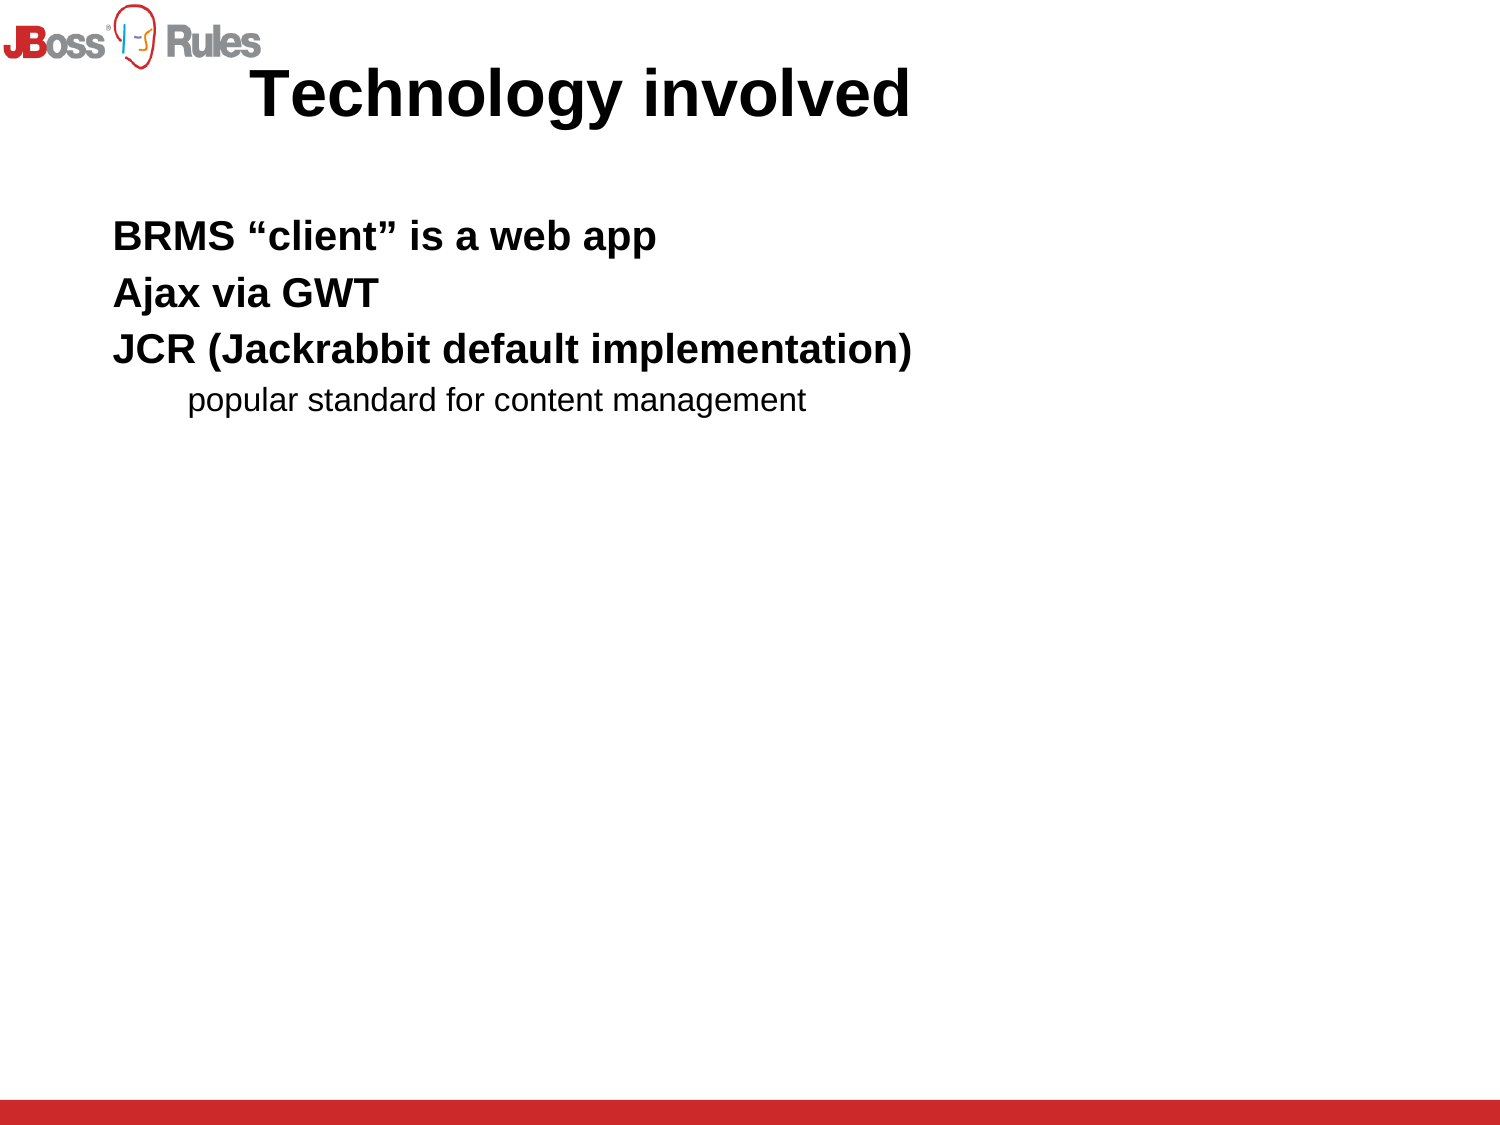

# Technology involved
BRMS “client” is a web app
Ajax via GWT
JCR (Jackrabbit default implementation)
popular standard for content management